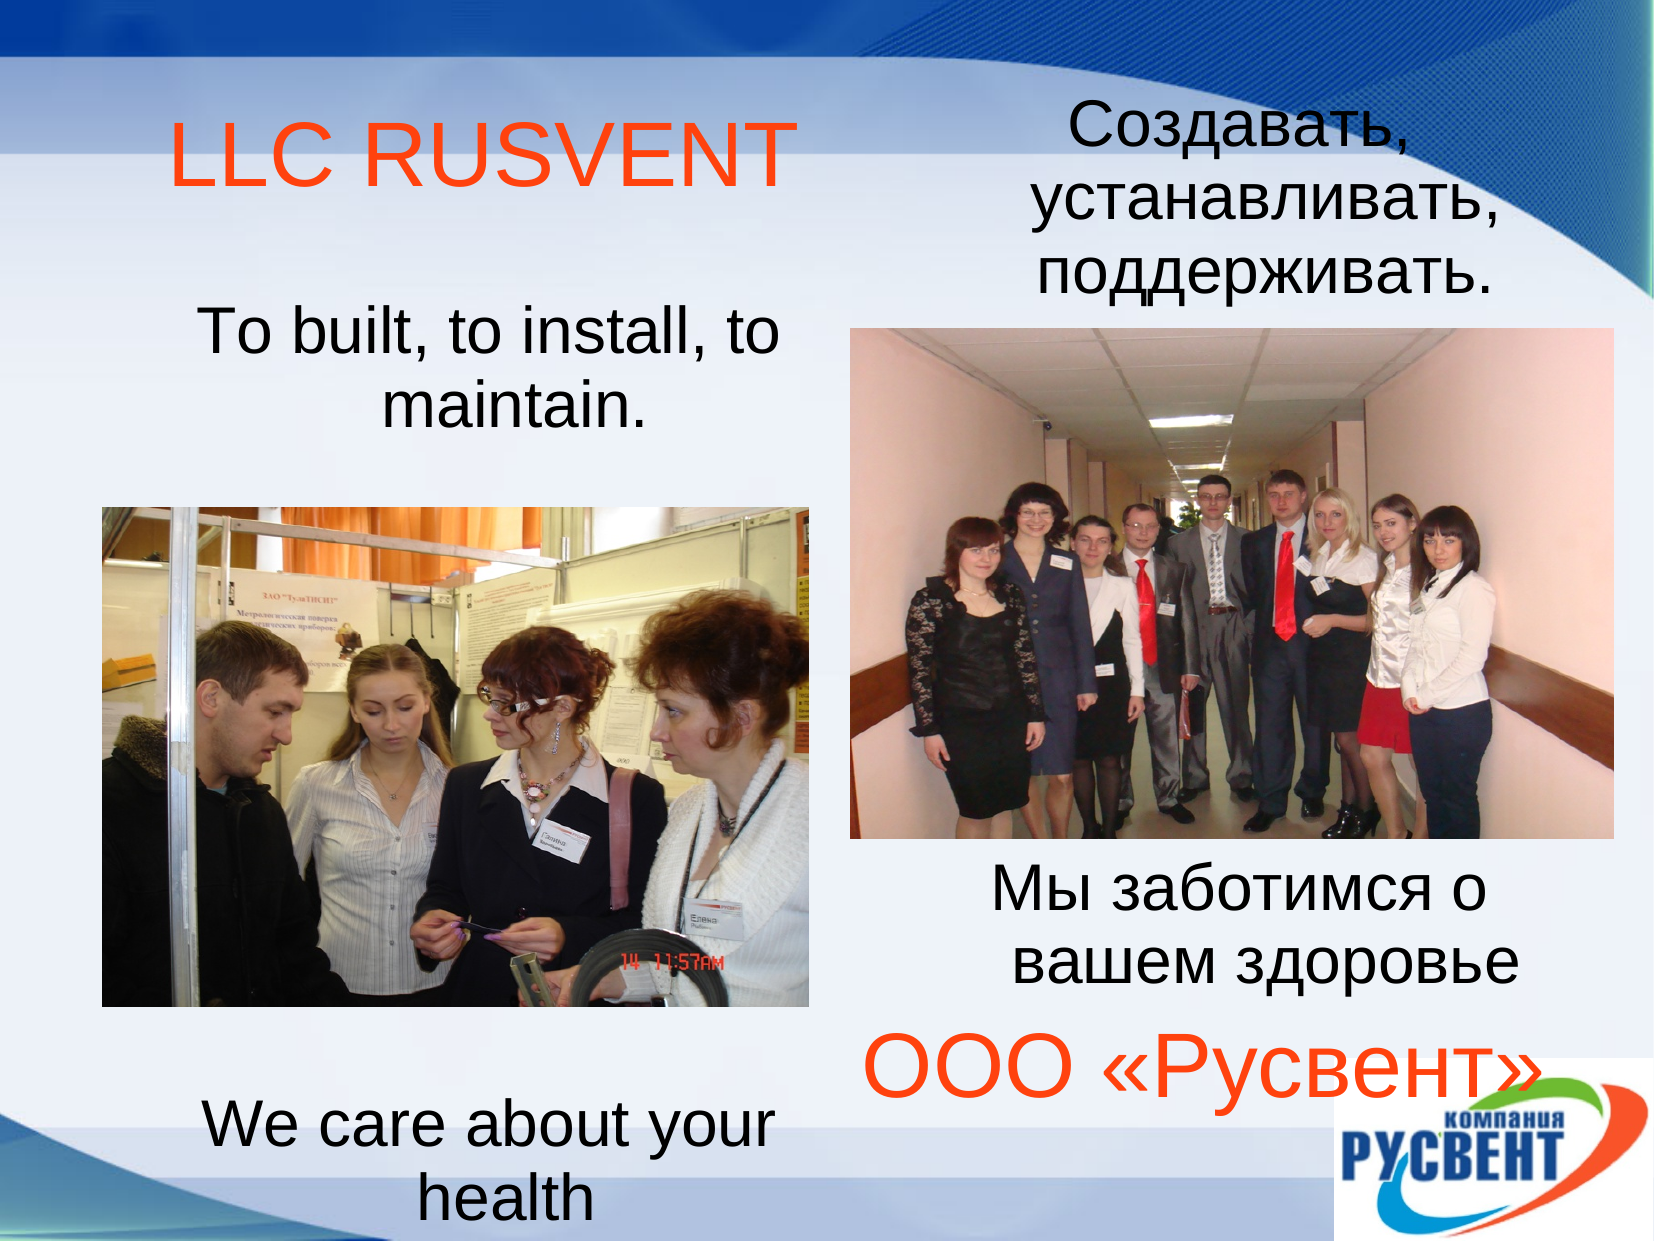

# LLC RUSVENT
Создавать, устанавливать, поддерживать.
Мы заботимся о вашем здоровье
To built, to install, to maintain.
We care about your health
ООО «Русвент»